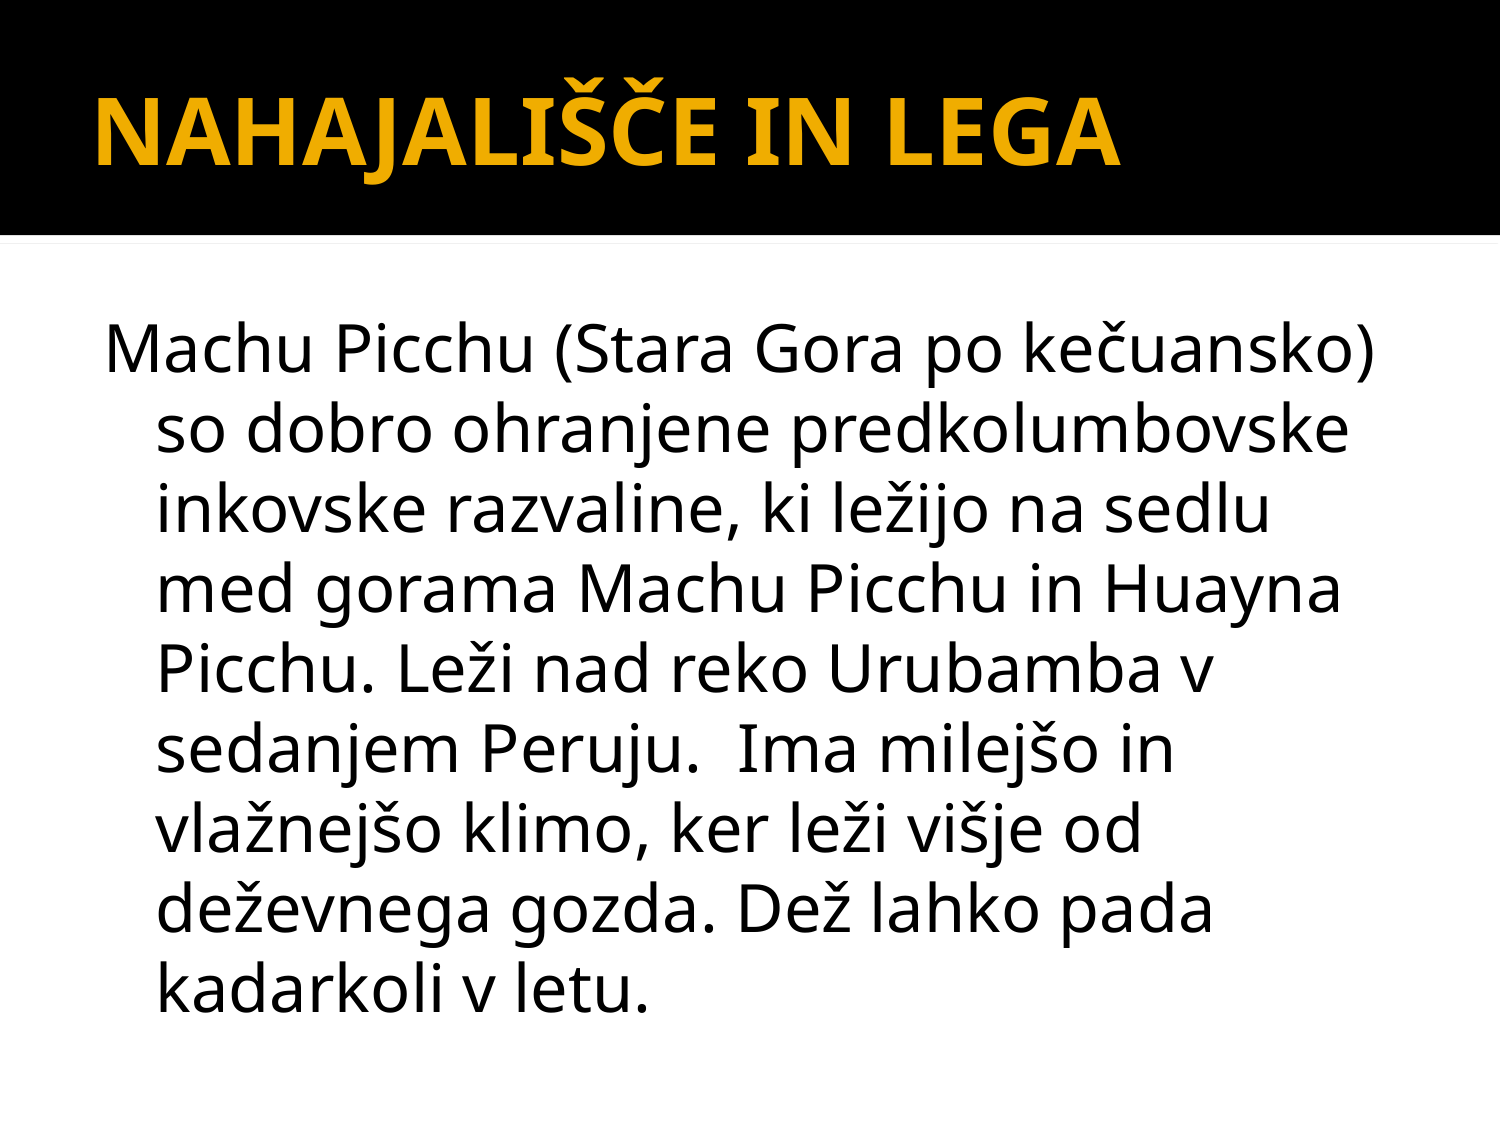

# NAHAJALIŠČE IN LEGA
Machu Picchu (Stara Gora po kečuansko) so dobro ohranjene predkolumbovske inkovske razvaline, ki ležijo na sedlu med gorama Machu Picchu in Huayna Picchu. Leži nad reko Urubamba v sedanjem Peruju. Ima milejšo in vlažnejšo klimo, ker leži višje od deževnega gozda. Dež lahko pada kadarkoli v letu.